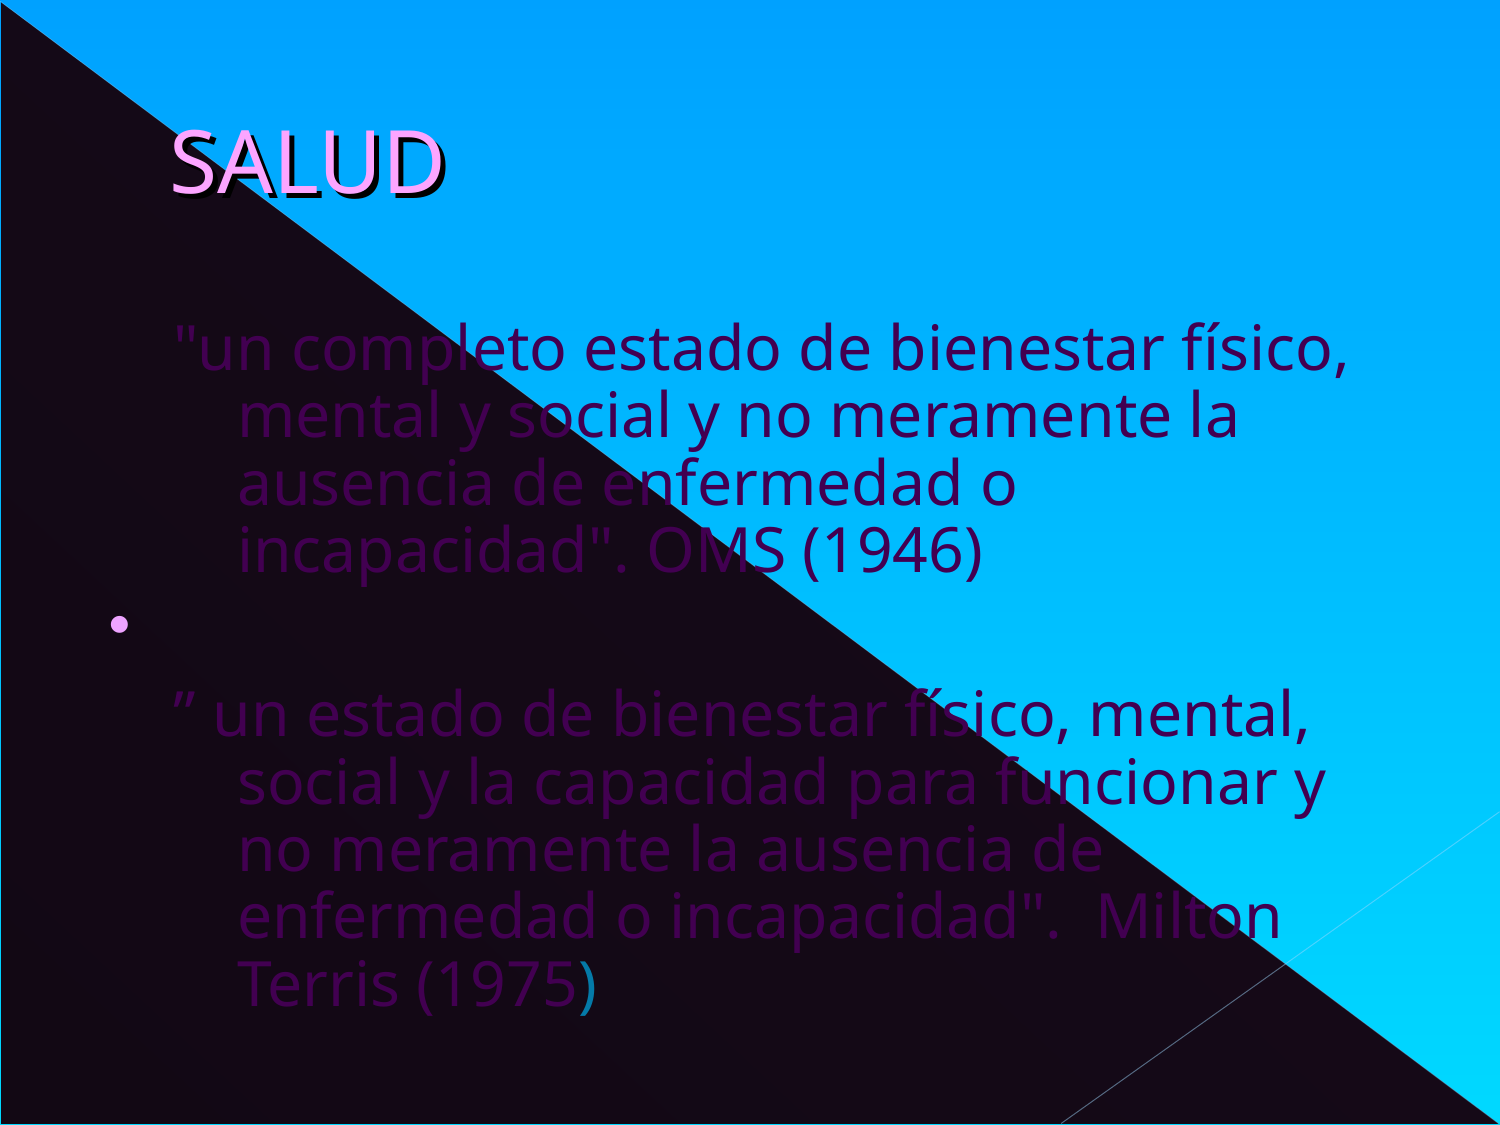

# SALUD
"un completo estado de bienestar físico, mental y social y no meramente la ausencia de enfermedad o incapacidad". OMS (1946)
” un estado de bienestar físico, mental, social y la capacidad para funcionar y no meramente la ausencia de enfermedad o incapacidad".  Milton Terris (1975)